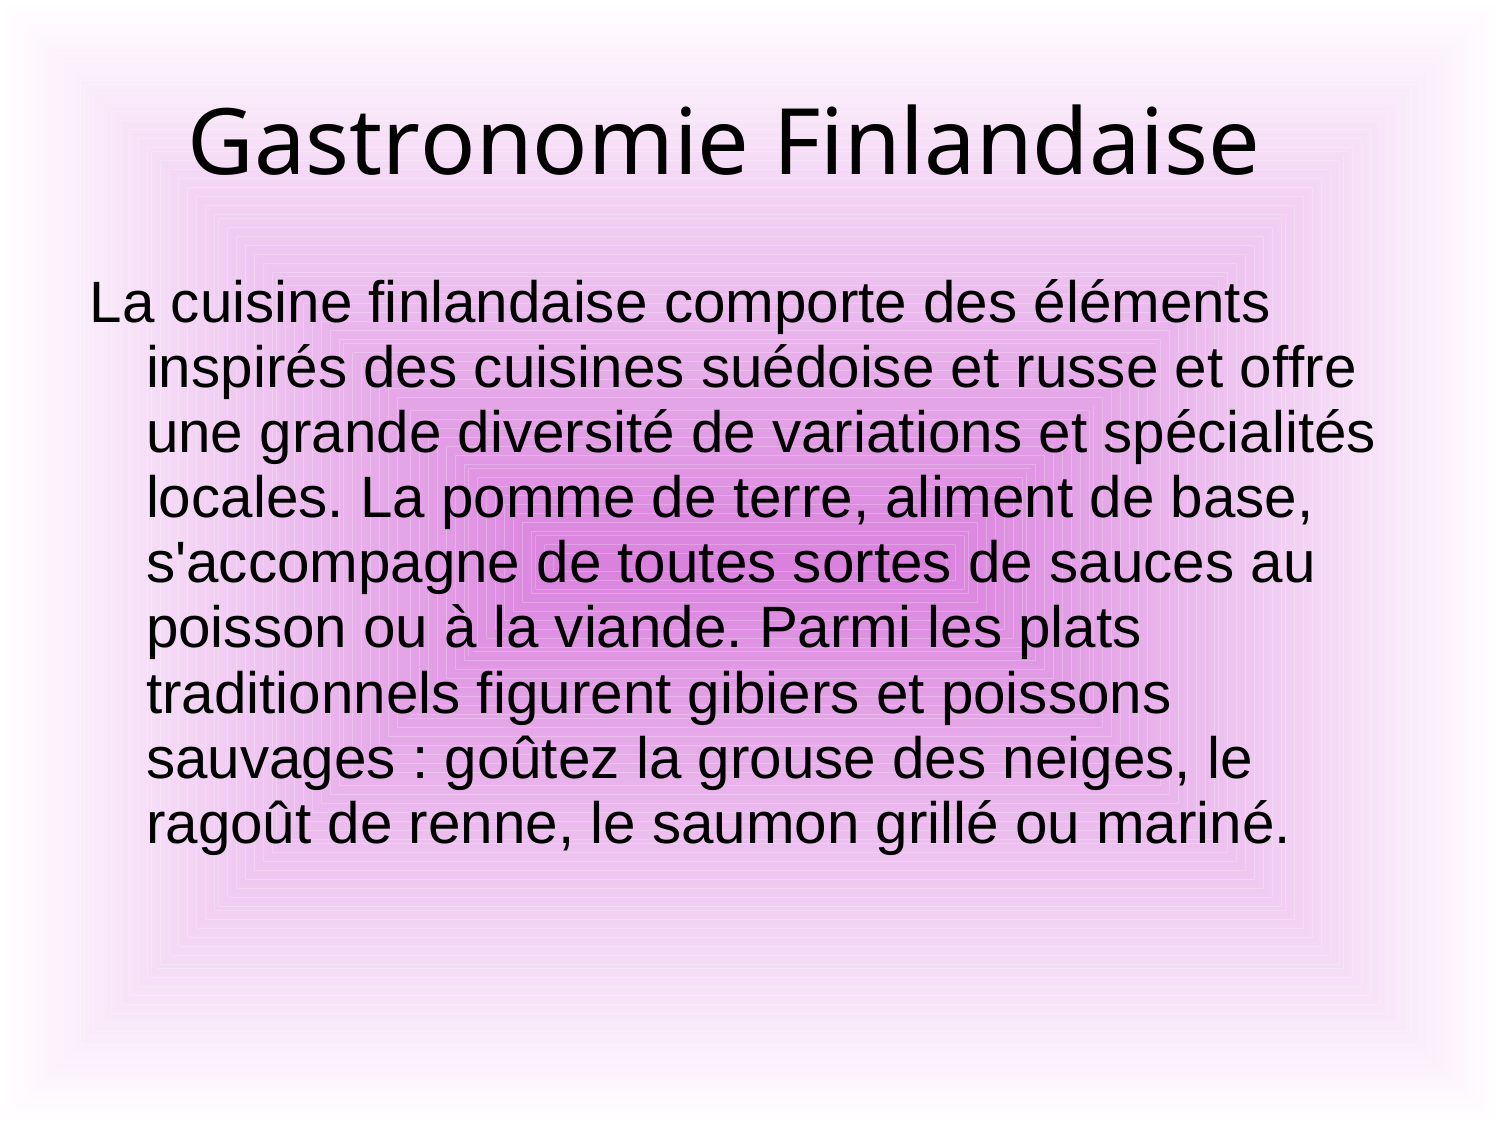

# Gastronomie Finlandaise
La cuisine finlandaise comporte des éléments inspirés des cuisines suédoise et russe et offre une grande diversité de variations et spécialités locales. La pomme de terre, aliment de base, s'accompagne de toutes sortes de sauces au poisson ou à la viande. Parmi les plats traditionnels figurent gibiers et poissons sauvages : goûtez la grouse des neiges, le ragoût de renne, le saumon grillé ou mariné.